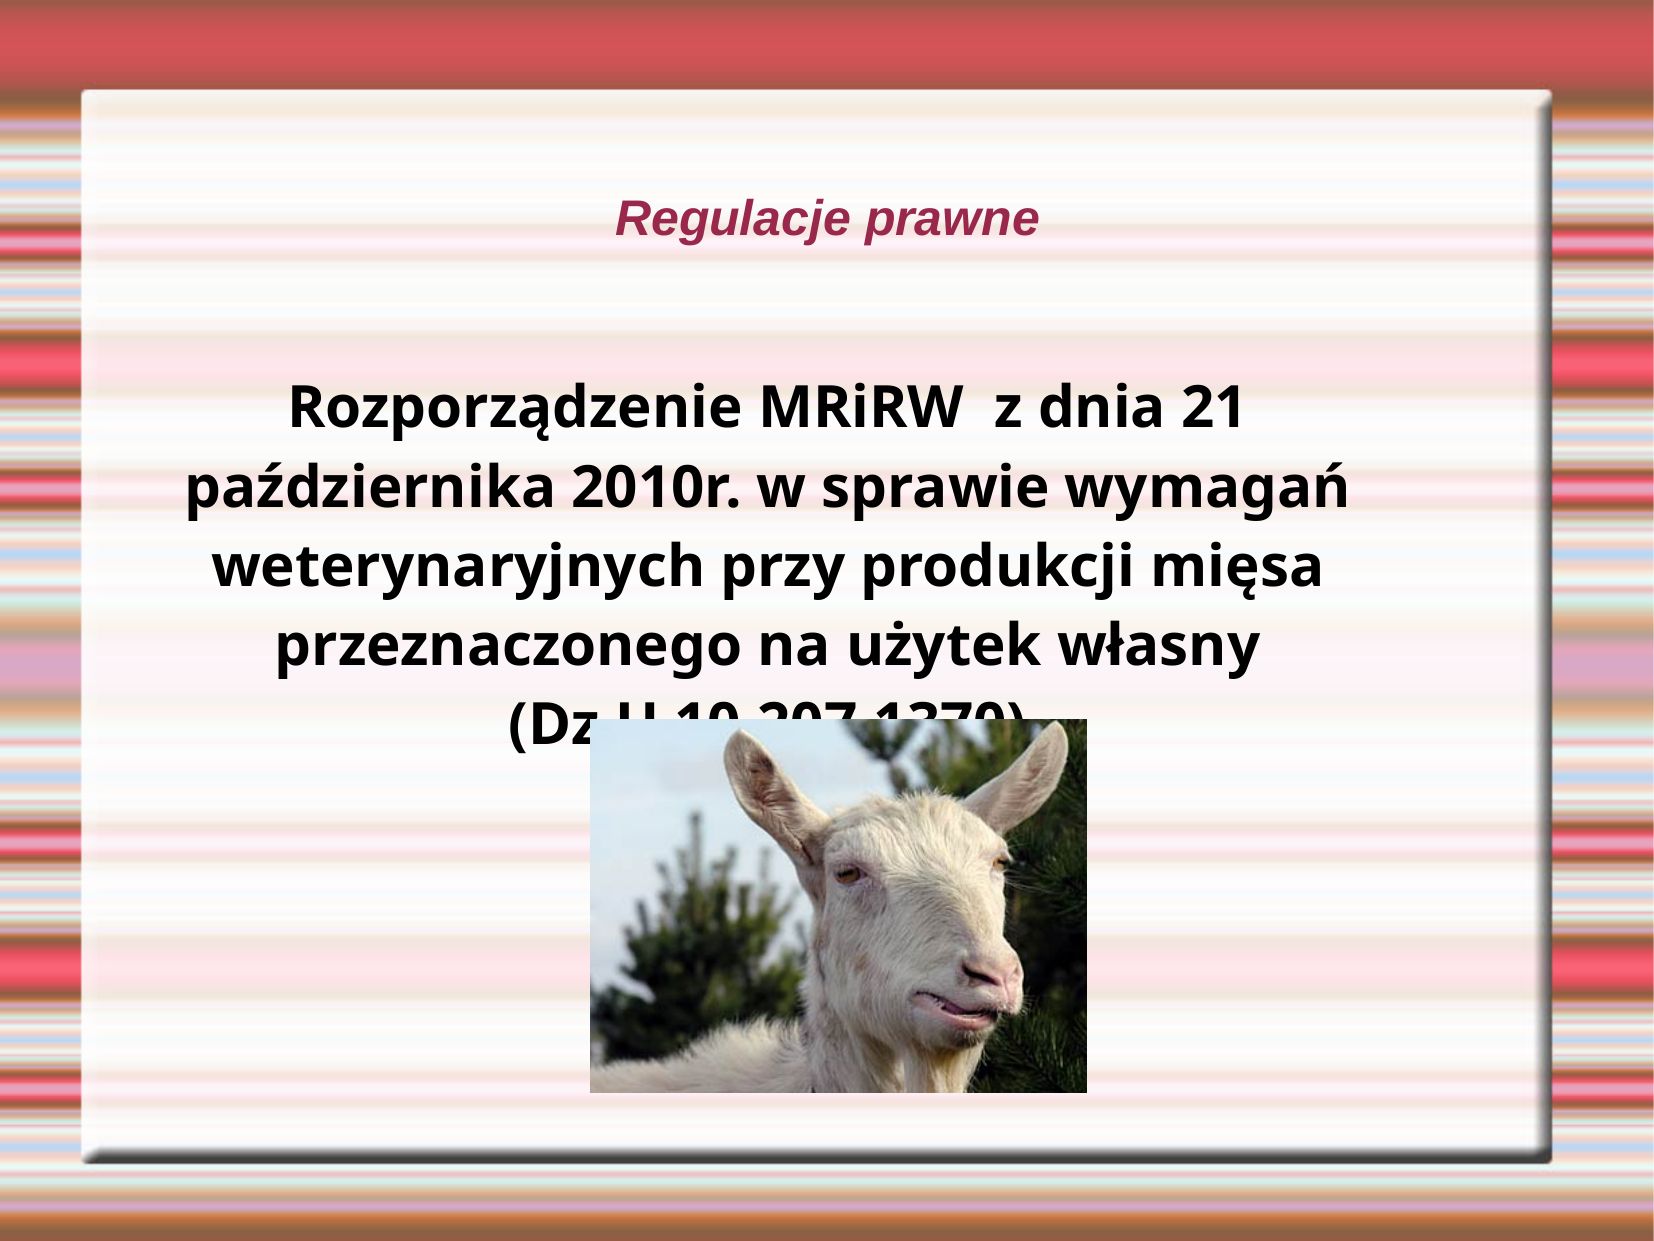

# Regulacje prawne
Rozporządzenie MRiRW z dnia 21 października 2010r. w sprawie wymagań weterynaryjnych przy produkcji mięsa przeznaczonego na użytek własny (Dz.U.10.207.1370)